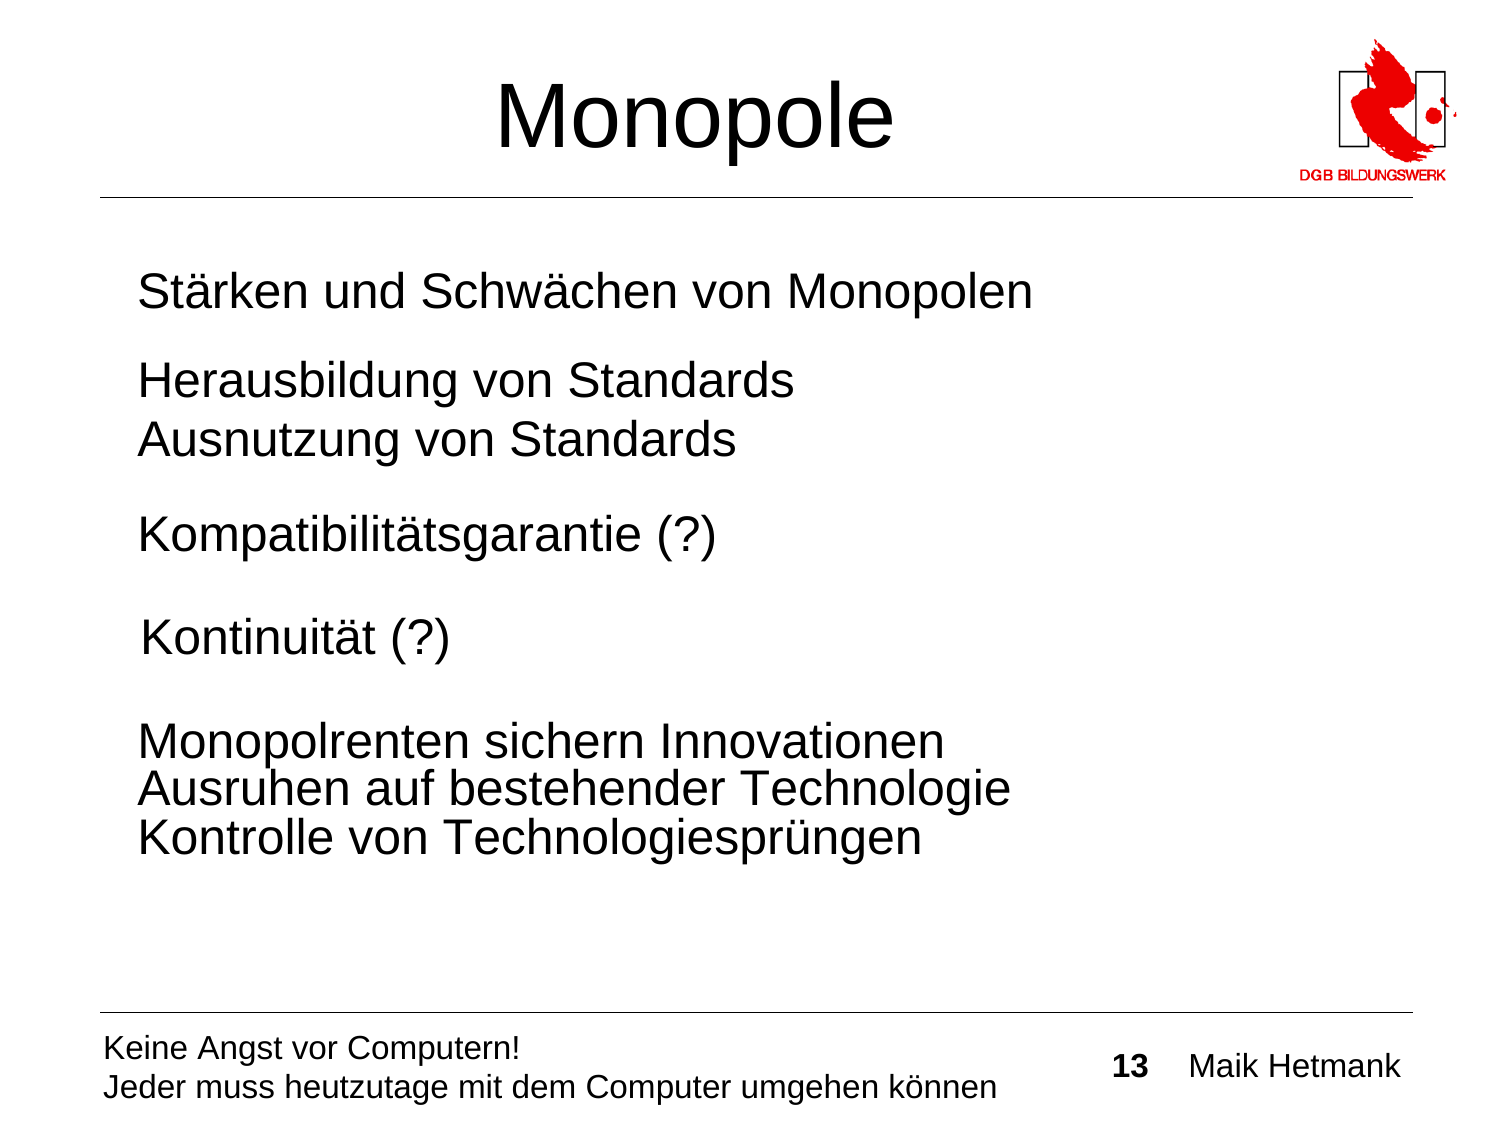

# Monopole
Stärken und Schwächen von Monopolen
Herausbildung von Standards
Ausnutzung von Standards
Kompatibilitätsgarantie (?)
Kontinuität (?)
Monopolrenten sichern Innovationen
Ausruhen auf bestehender Technologie
Kontrolle von Technologiesprüngen